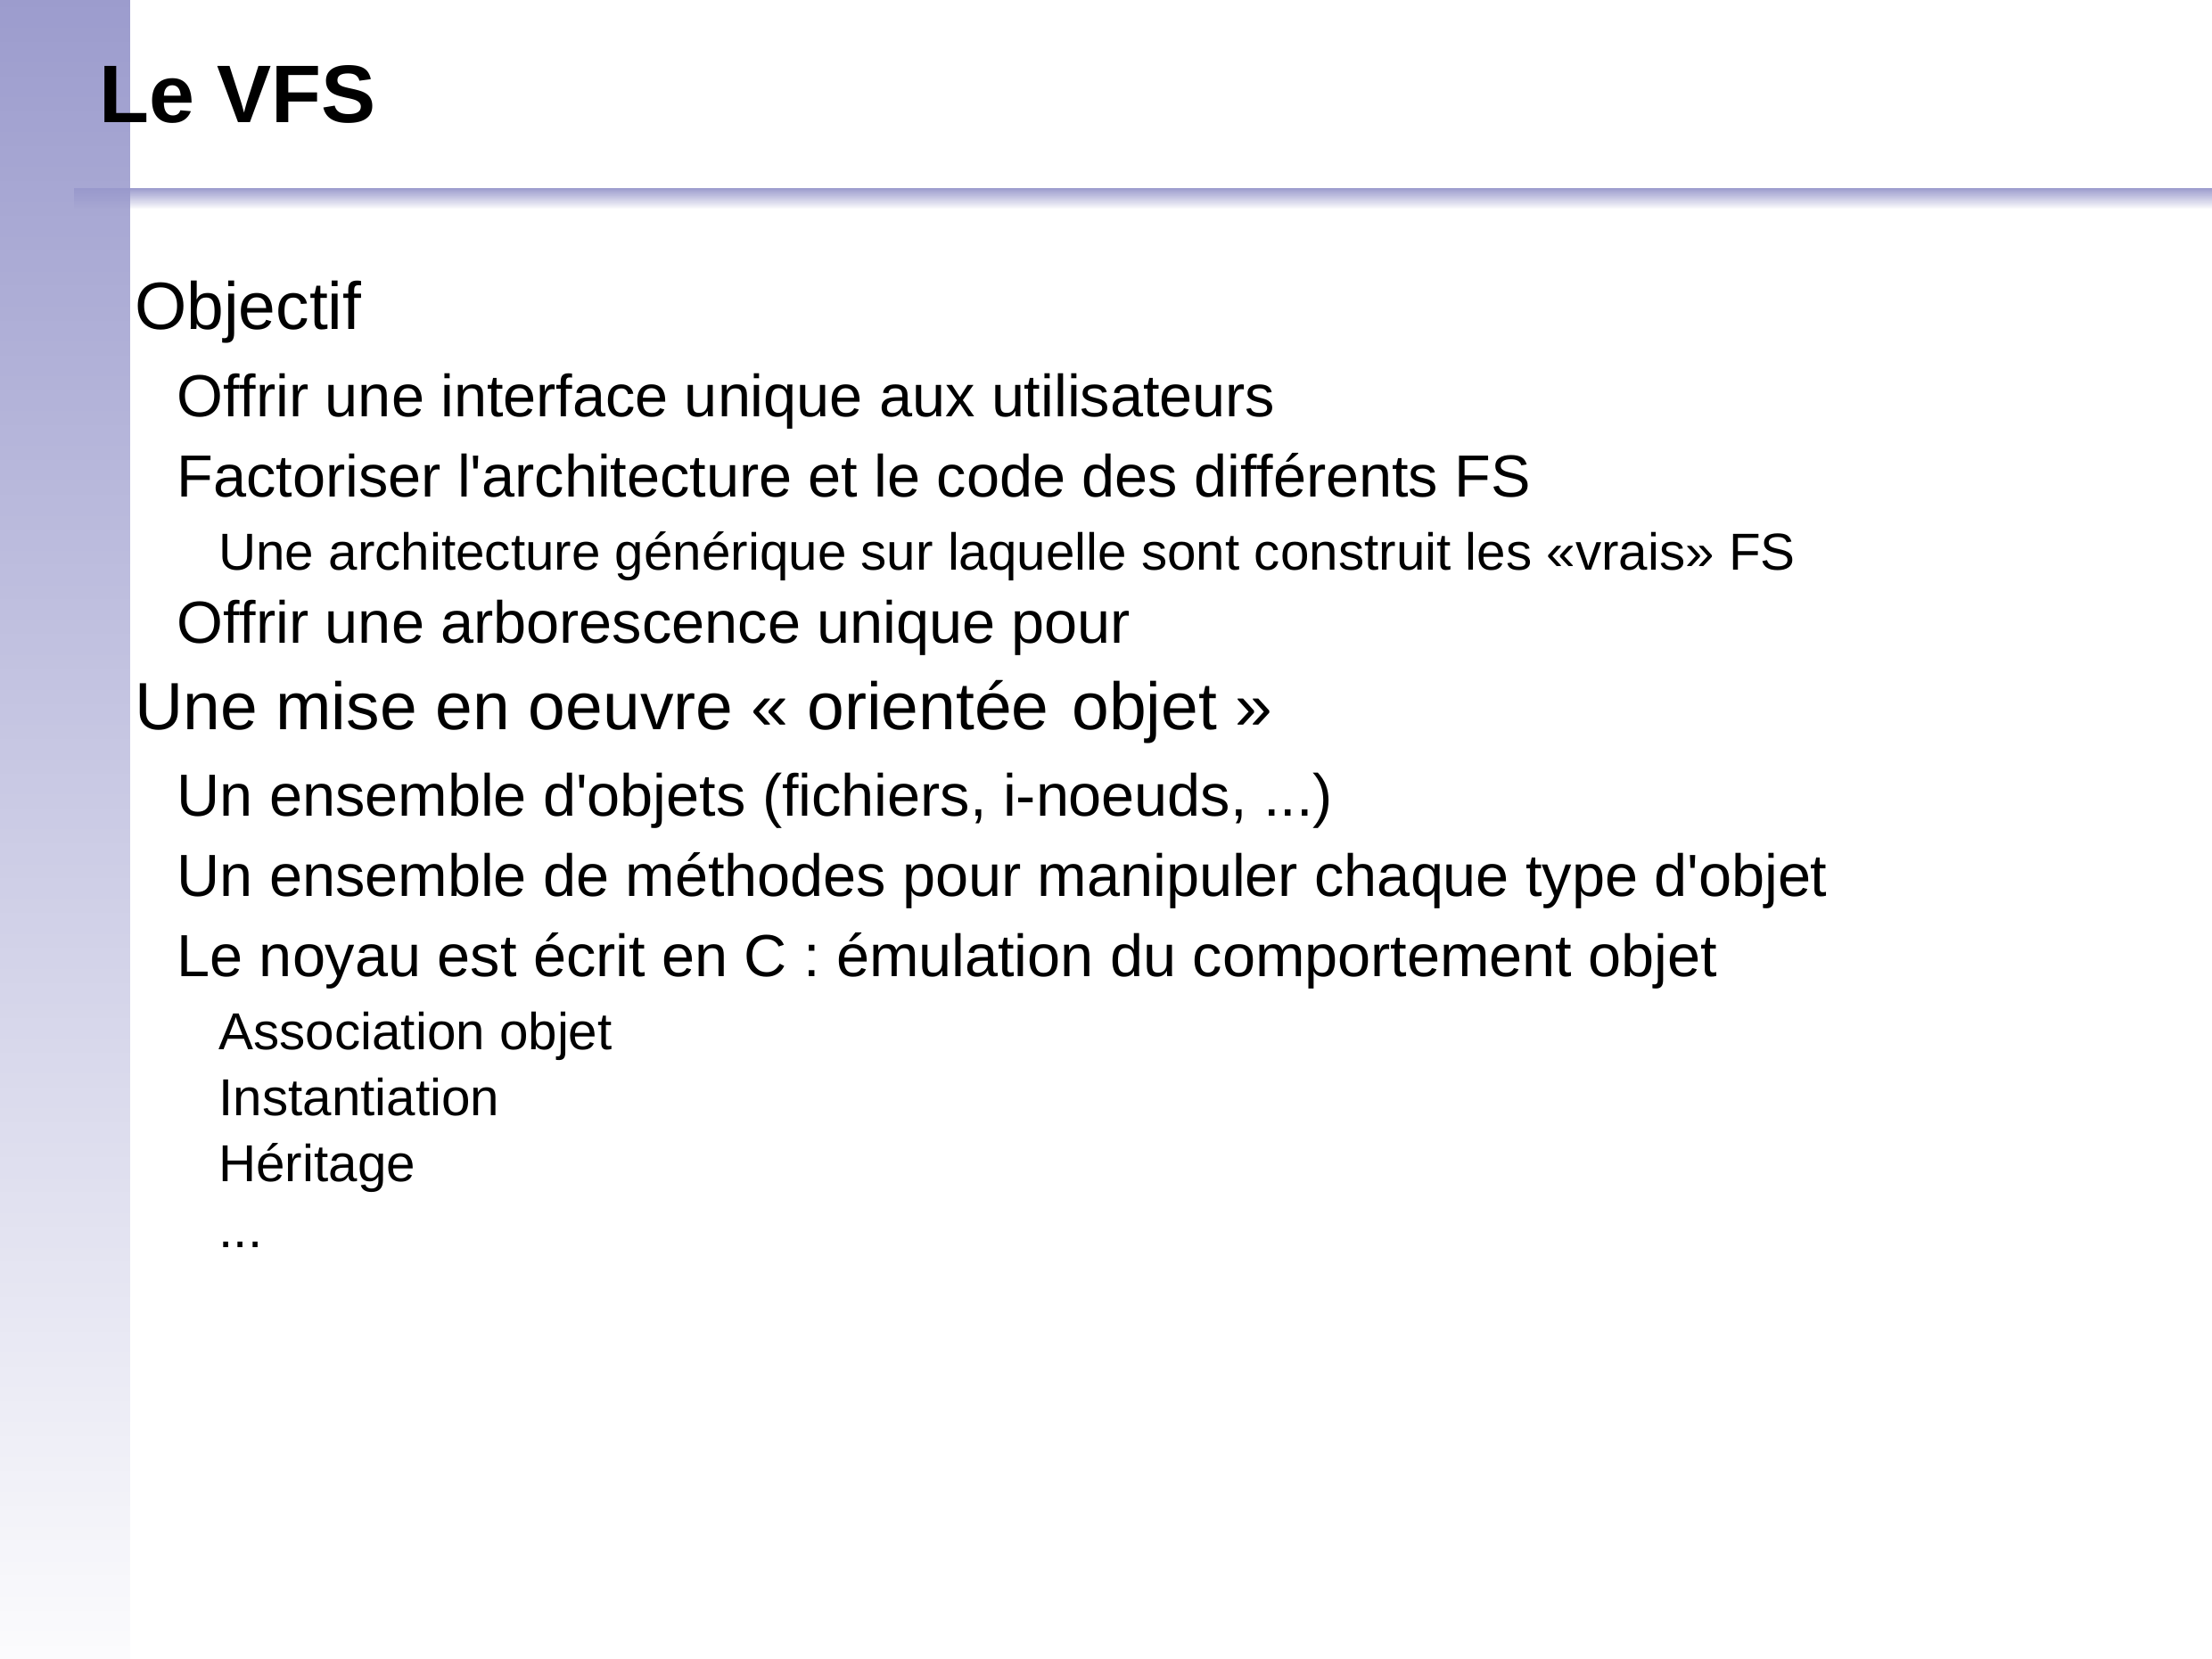

# Le VFS
Objectif
Offrir une interface unique aux utilisateurs
Factoriser l'architecture et le code des différents FS
Une architecture générique sur laquelle sont construit les «vrais» FS
Offrir une arborescence unique pour
Une mise en oeuvre « orientée	 objet »
Un ensemble d'objets (fichiers, i-noeuds, ...)
Un ensemble de méthodes pour manipuler chaque type d'objet
Le noyau est écrit en C : émulation du comportement objet
Association objet
Instantiation
Héritage
...